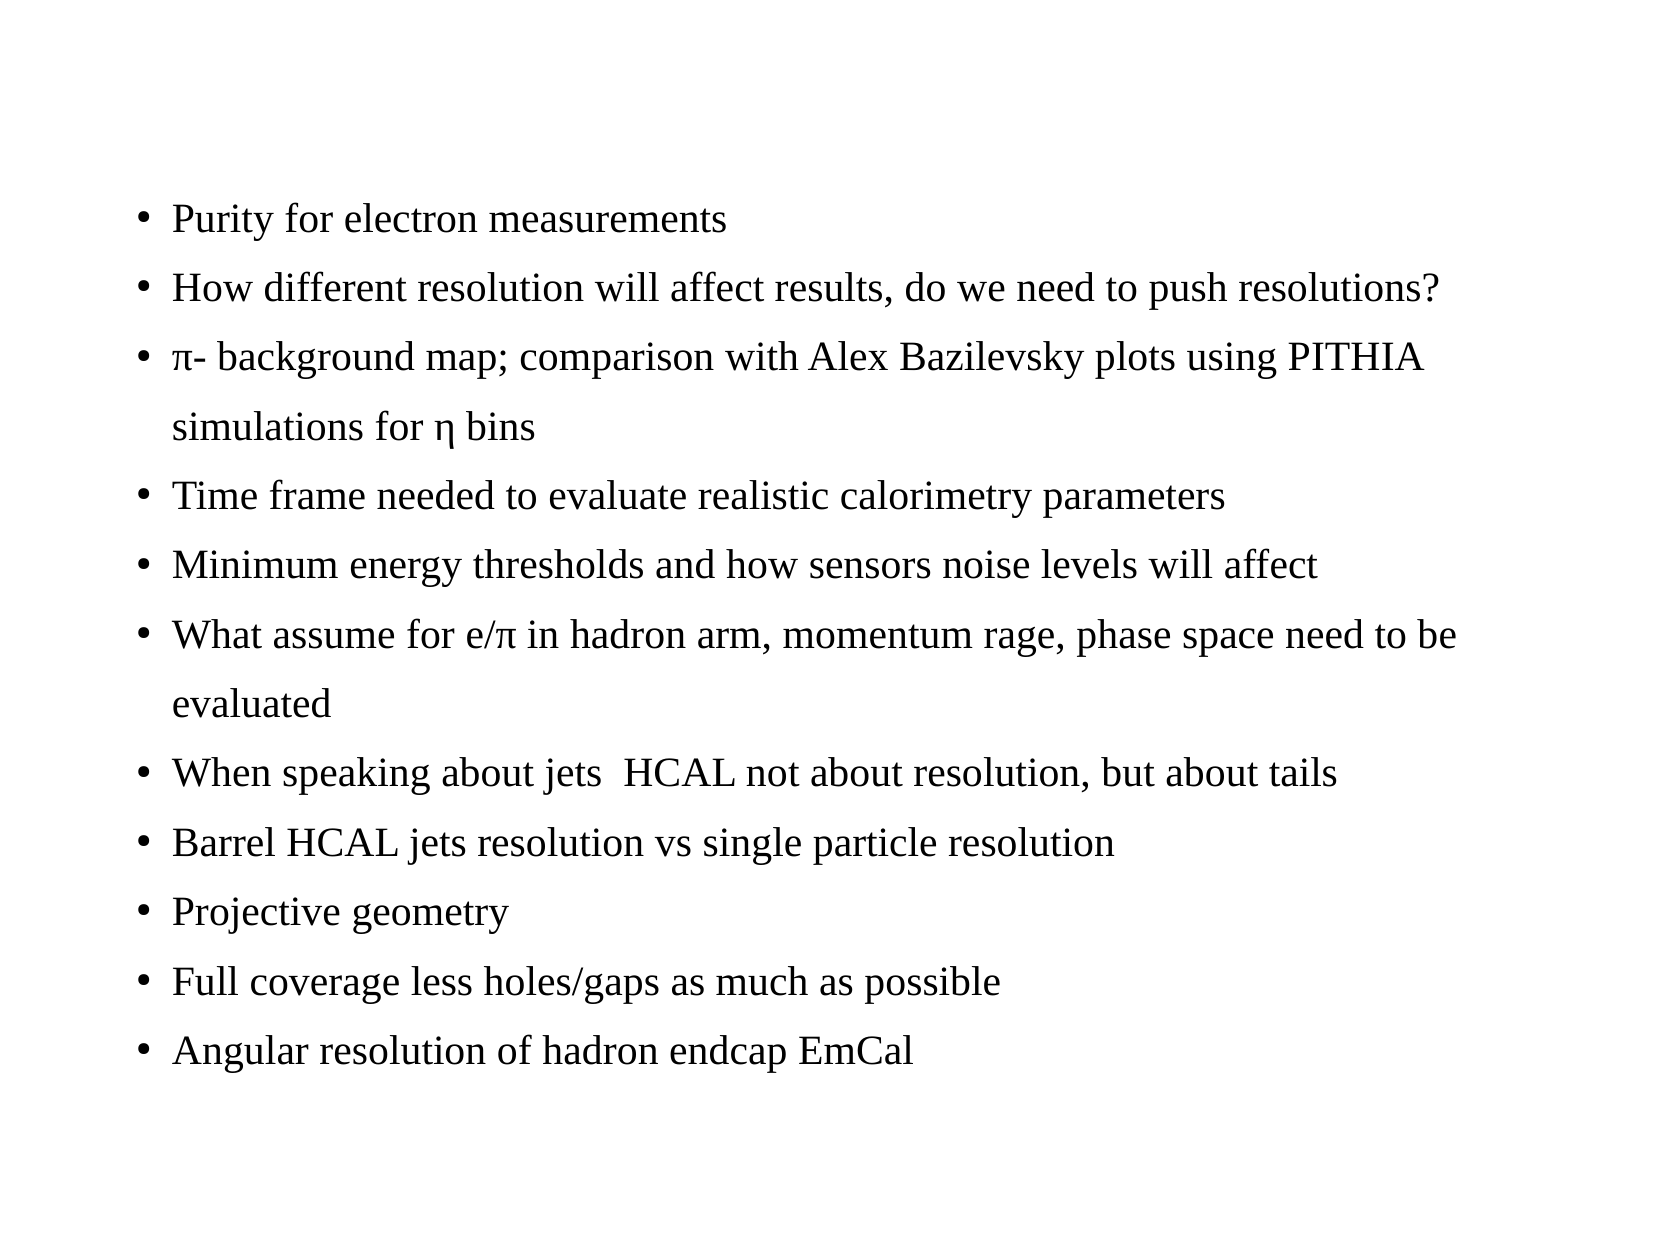

Purity for electron measurements
How different resolution will affect results, do we need to push resolutions?
π- background map; comparison with Alex Bazilevsky plots using PITHIA simulations for η bins
Time frame needed to evaluate realistic calorimetry parameters
Minimum energy thresholds and how sensors noise levels will affect
What assume for e/π in hadron arm, momentum rage, phase space need to be evaluated
When speaking about jets HCAL not about resolution, but about tails
Barrel HCAL jets resolution vs single particle resolution
Projective geometry
Full coverage less holes/gaps as much as possible
Angular resolution of hadron endcap EmCal